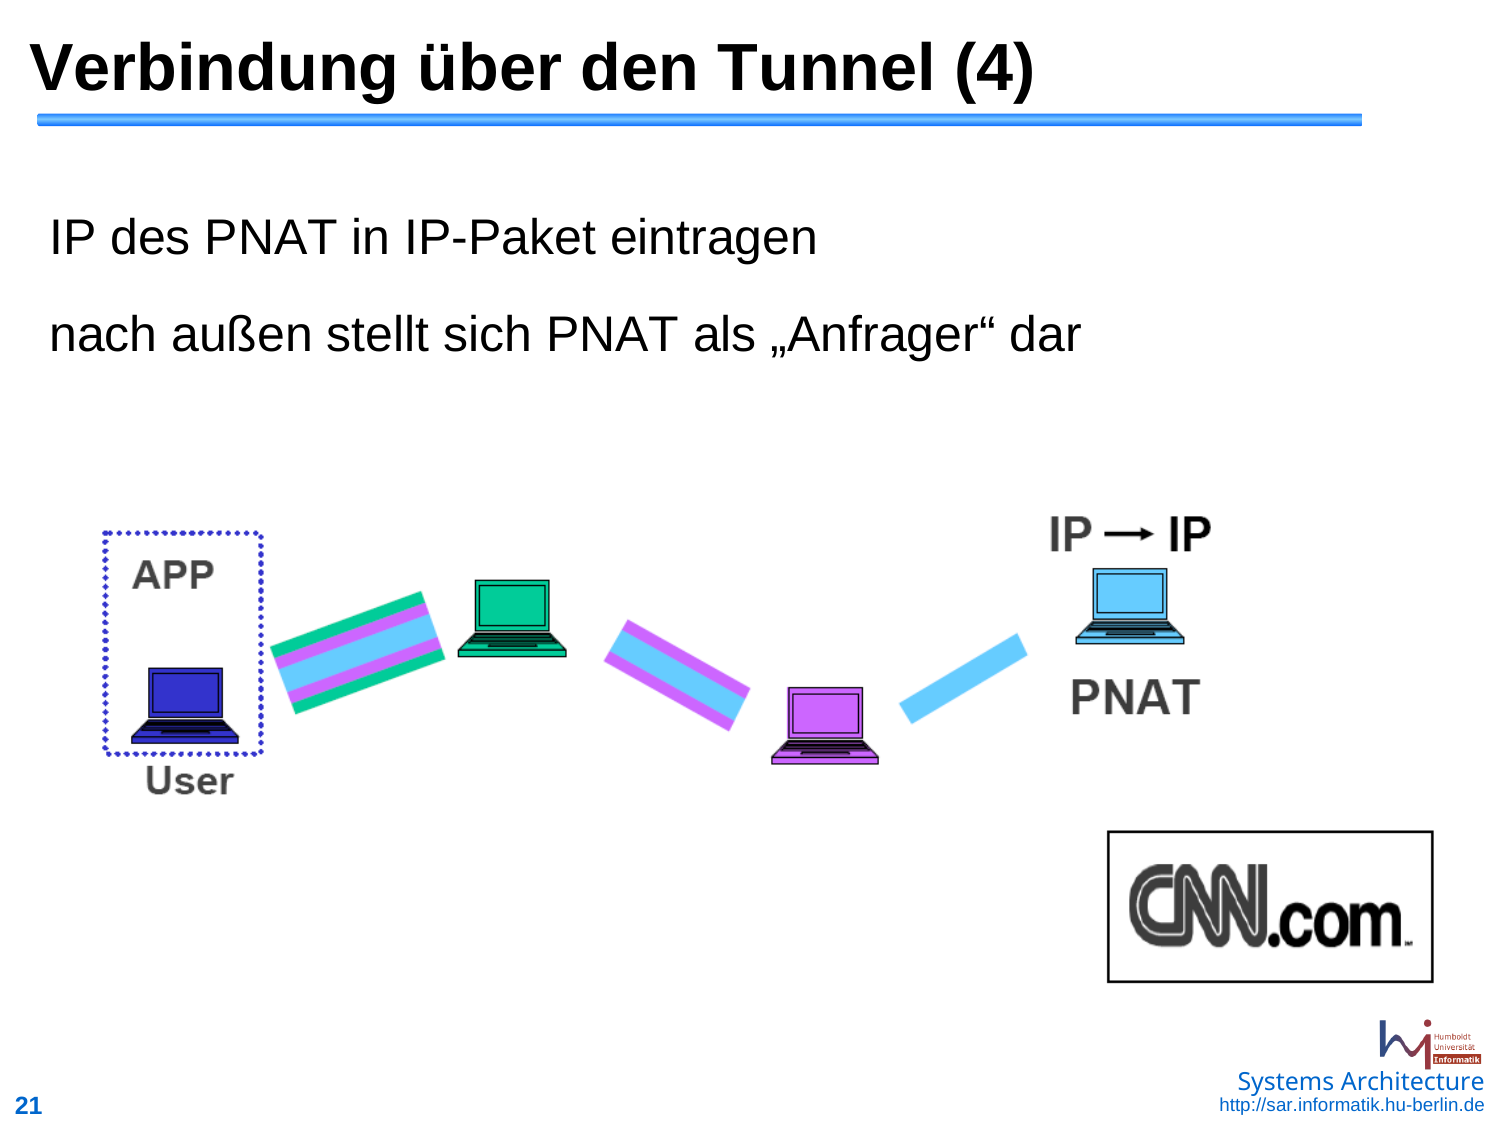

# Verbindung über den Tunnel (4)
IP des PNAT in IP-Paket eintragen
nach außen stellt sich PNAT als „Anfrager“ dar